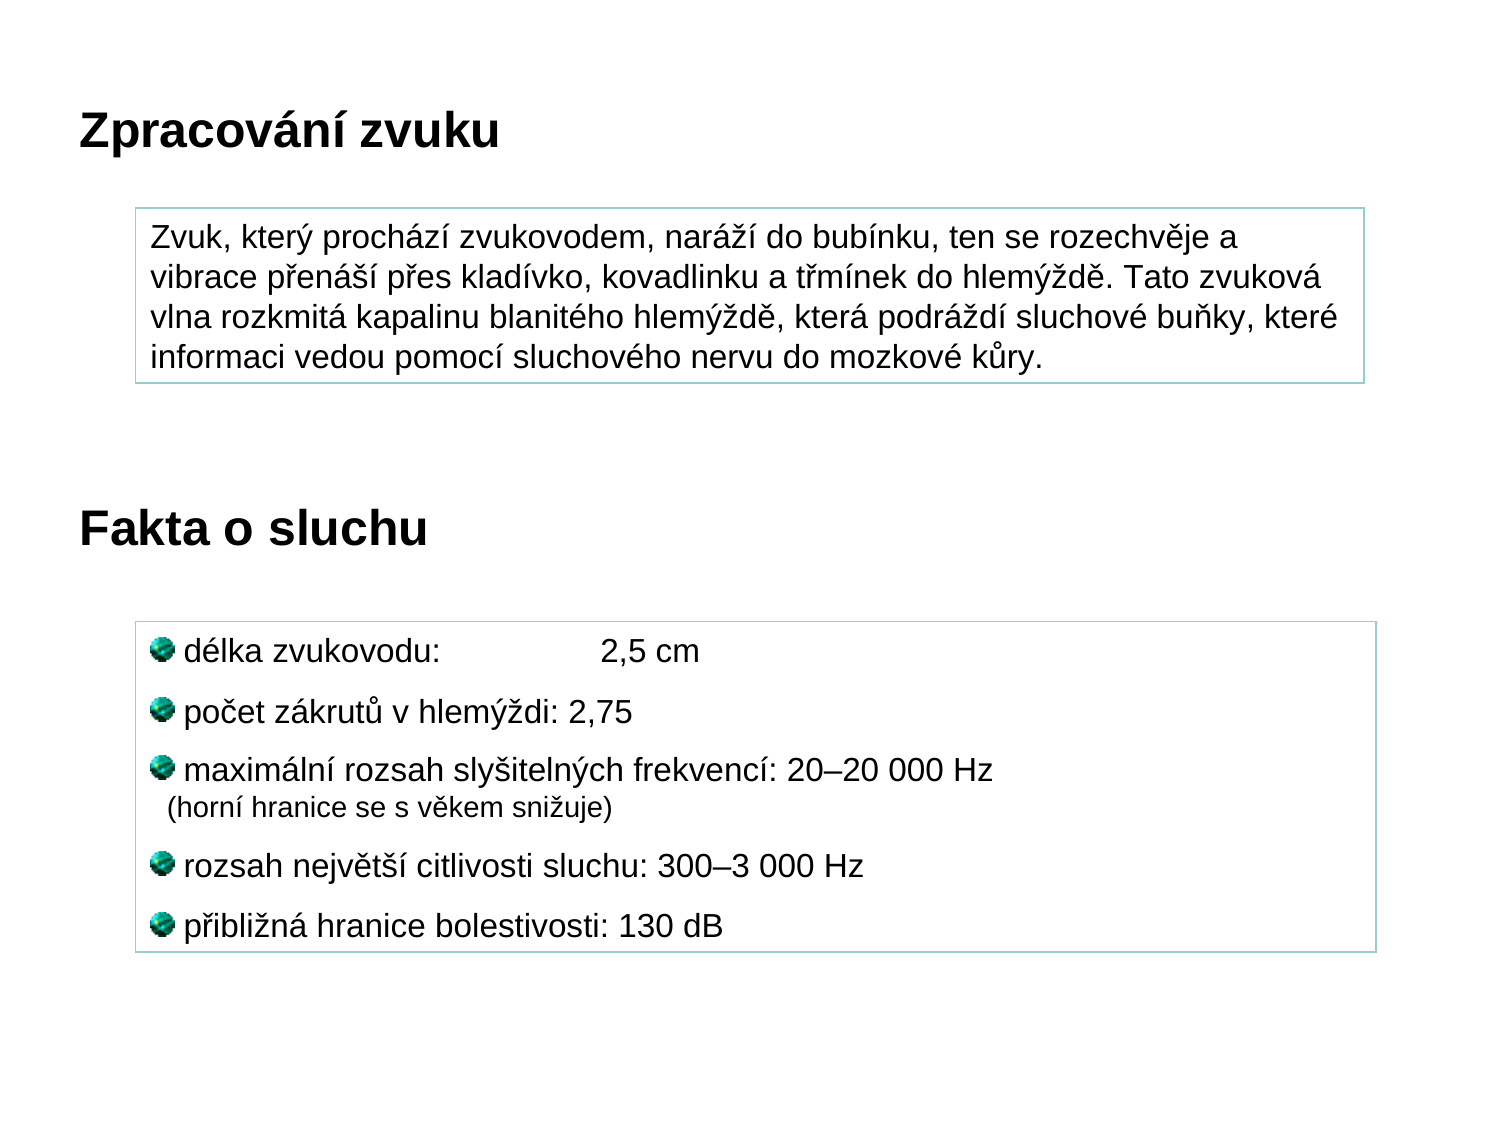

Zpracování zvuku
Zvuk, který prochází zvukovodem, naráží do bubínku, ten se rozechvěje a vibrace přenáší přes kladívko, kovadlinku a třmínek do hlemýždě. Tato zvuková vlna rozkmitá kapalinu blanitého hlemýždě, která podráždí sluchové buňky, které informaci vedou pomocí sluchového nervu do mozkové kůry.
Fakta o sluchu
 délka zvukovodu: 	2,5 cm
 počet zákrutů v hlemýždi: 2,75
 maximální rozsah slyšitelných frekvencí: 20–20 000 Hz
 (horní hranice se s věkem snižuje)
 rozsah největší citlivosti sluchu: 300–3 000 Hz
 přibližná hranice bolestivosti: 130 dB